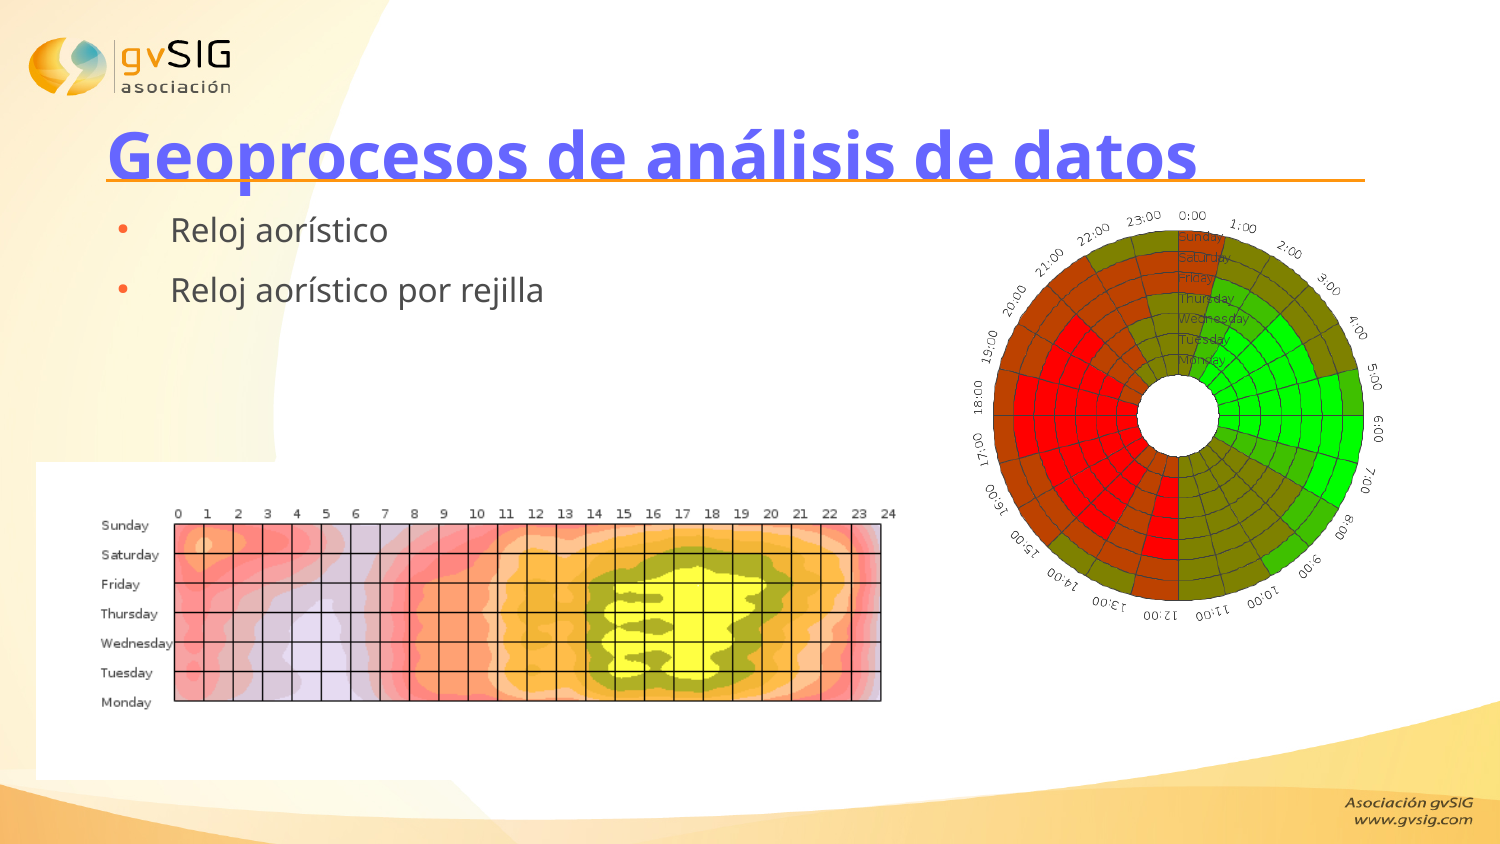

# Geoprocesos de análisis de datos
Reloj aorístico
Reloj aorístico por rejilla